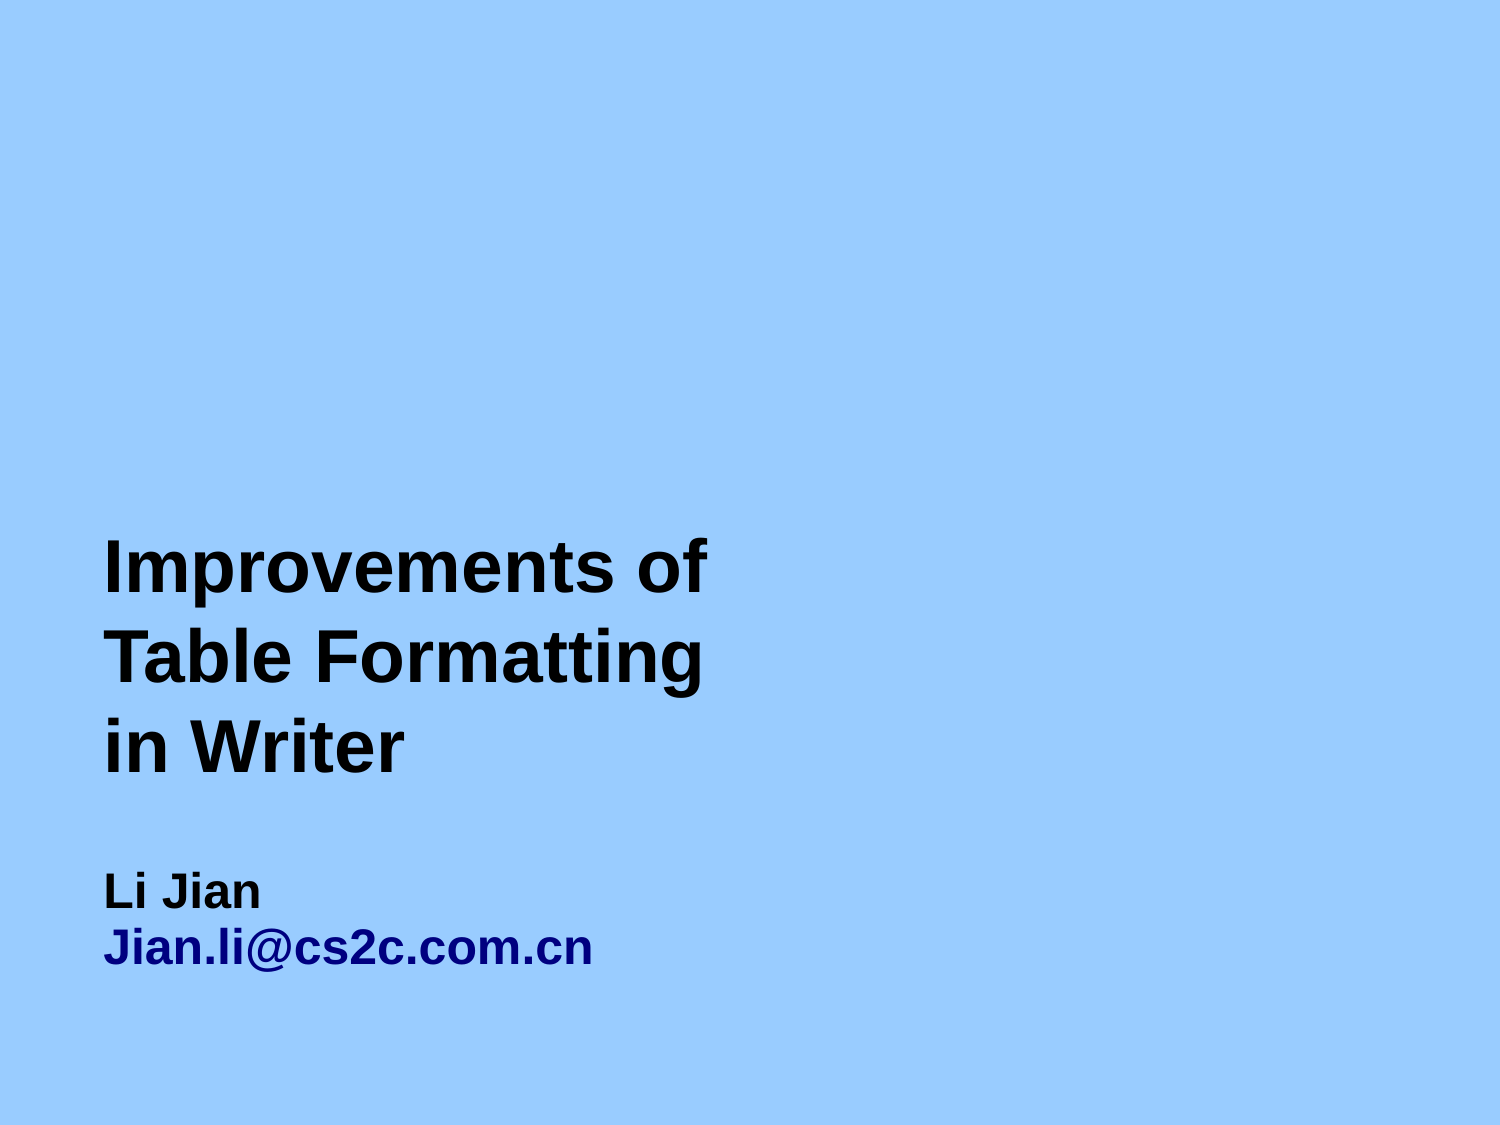

# Improvements of Table Formatting in Writer
Li Jian
Jian.li@cs2c.com.cn